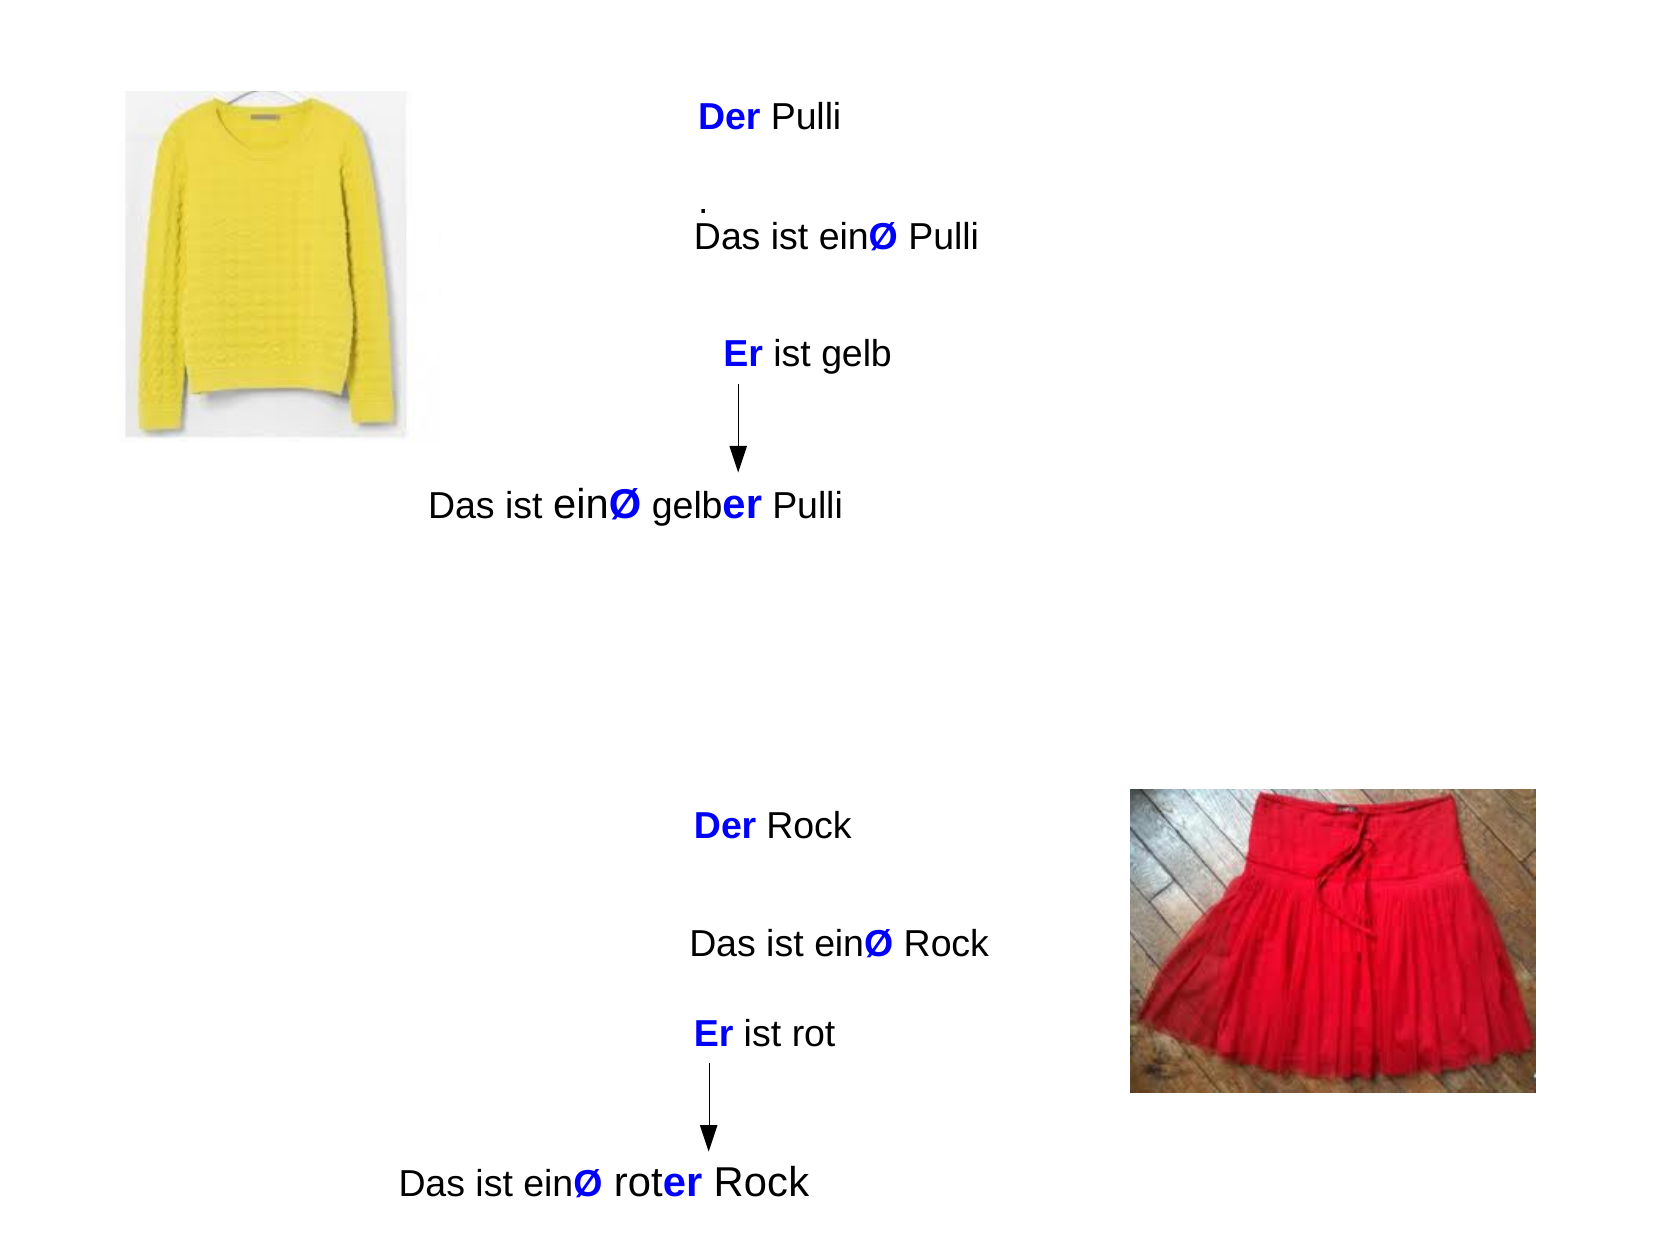

Der Pulli
.
Das ist einØ Pulli
Er ist gelb
Das ist einØ gelber Pulli
Der Rock
Das ist einØ Rock
Er ist rot
Das ist einØ roter Rock